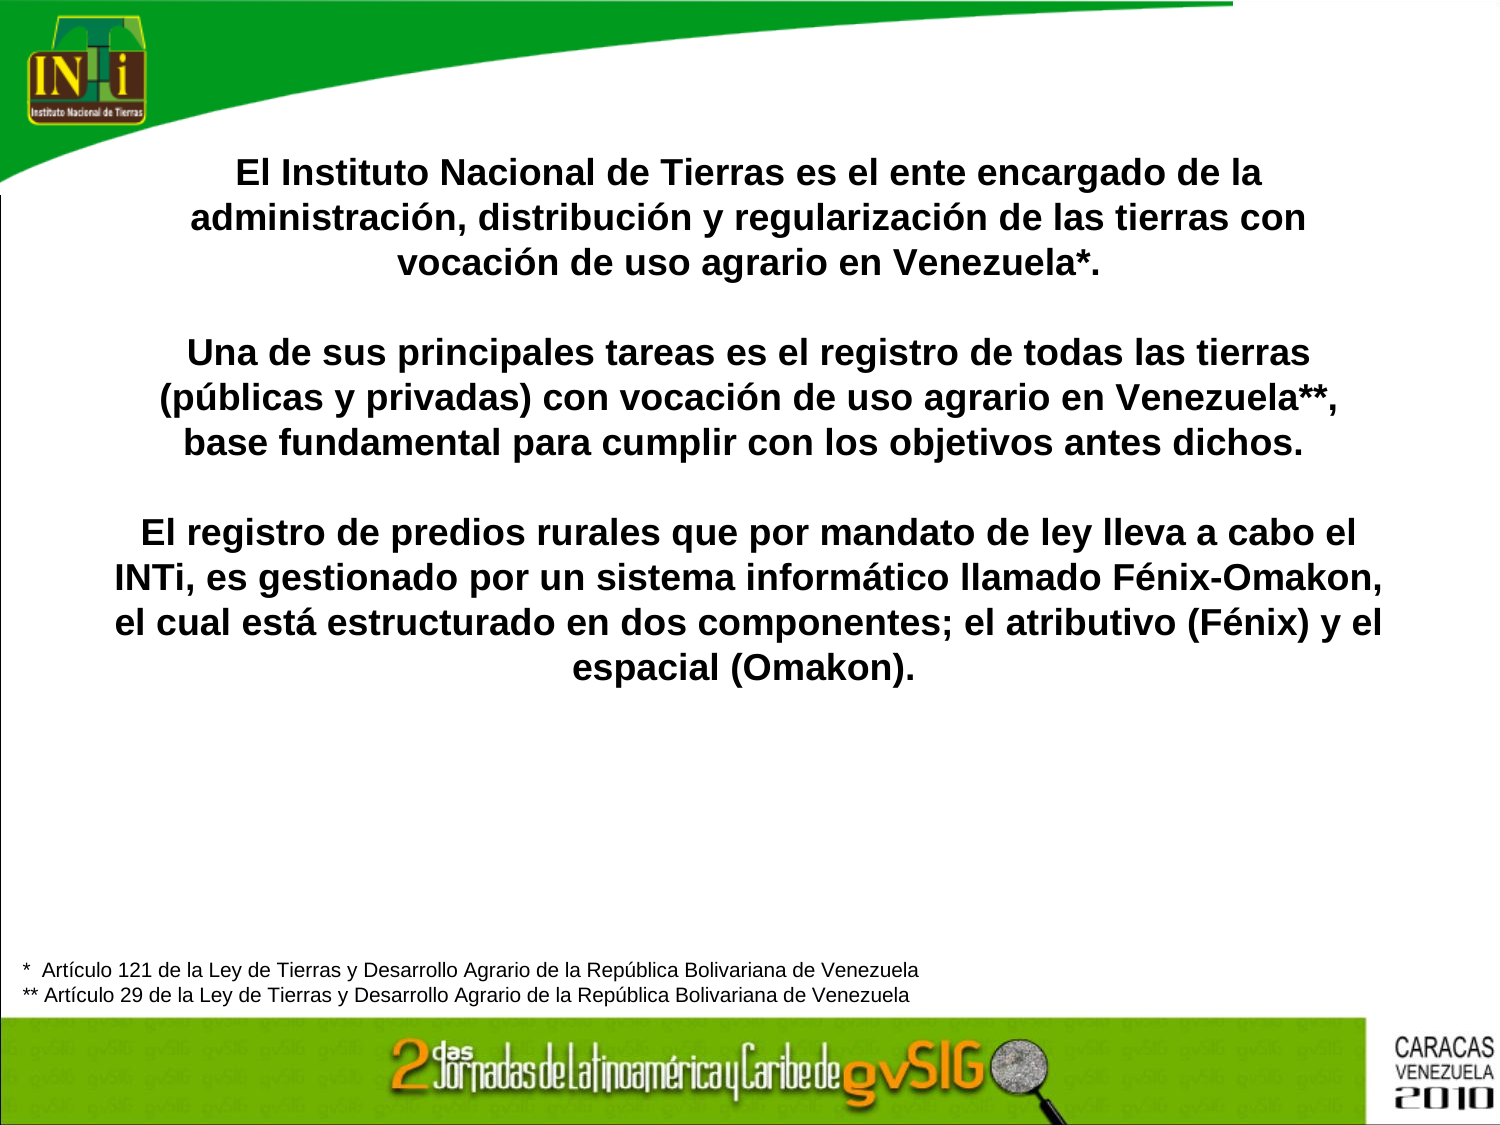

El Instituto Nacional de Tierras es el ente encargado de la administración, distribución y regularización de las tierras con vocación de uso agrario en Venezuela*.
Una de sus principales tareas es el registro de todas las tierras (públicas y privadas) con vocación de uso agrario en Venezuela**, base fundamental para cumplir con los objetivos antes dichos.
El registro de predios rurales que por mandato de ley lleva a cabo el INTi, es gestionado por un sistema informático llamado Fénix-Omakon, el cual está estructurado en dos componentes; el atributivo (Fénix) y el espacial (Omakon).
* Artículo 121 de la Ley de Tierras y Desarrollo Agrario de la República Bolivariana de Venezuela
** Artículo 29 de la Ley de Tierras y Desarrollo Agrario de la República Bolivariana de Venezuela